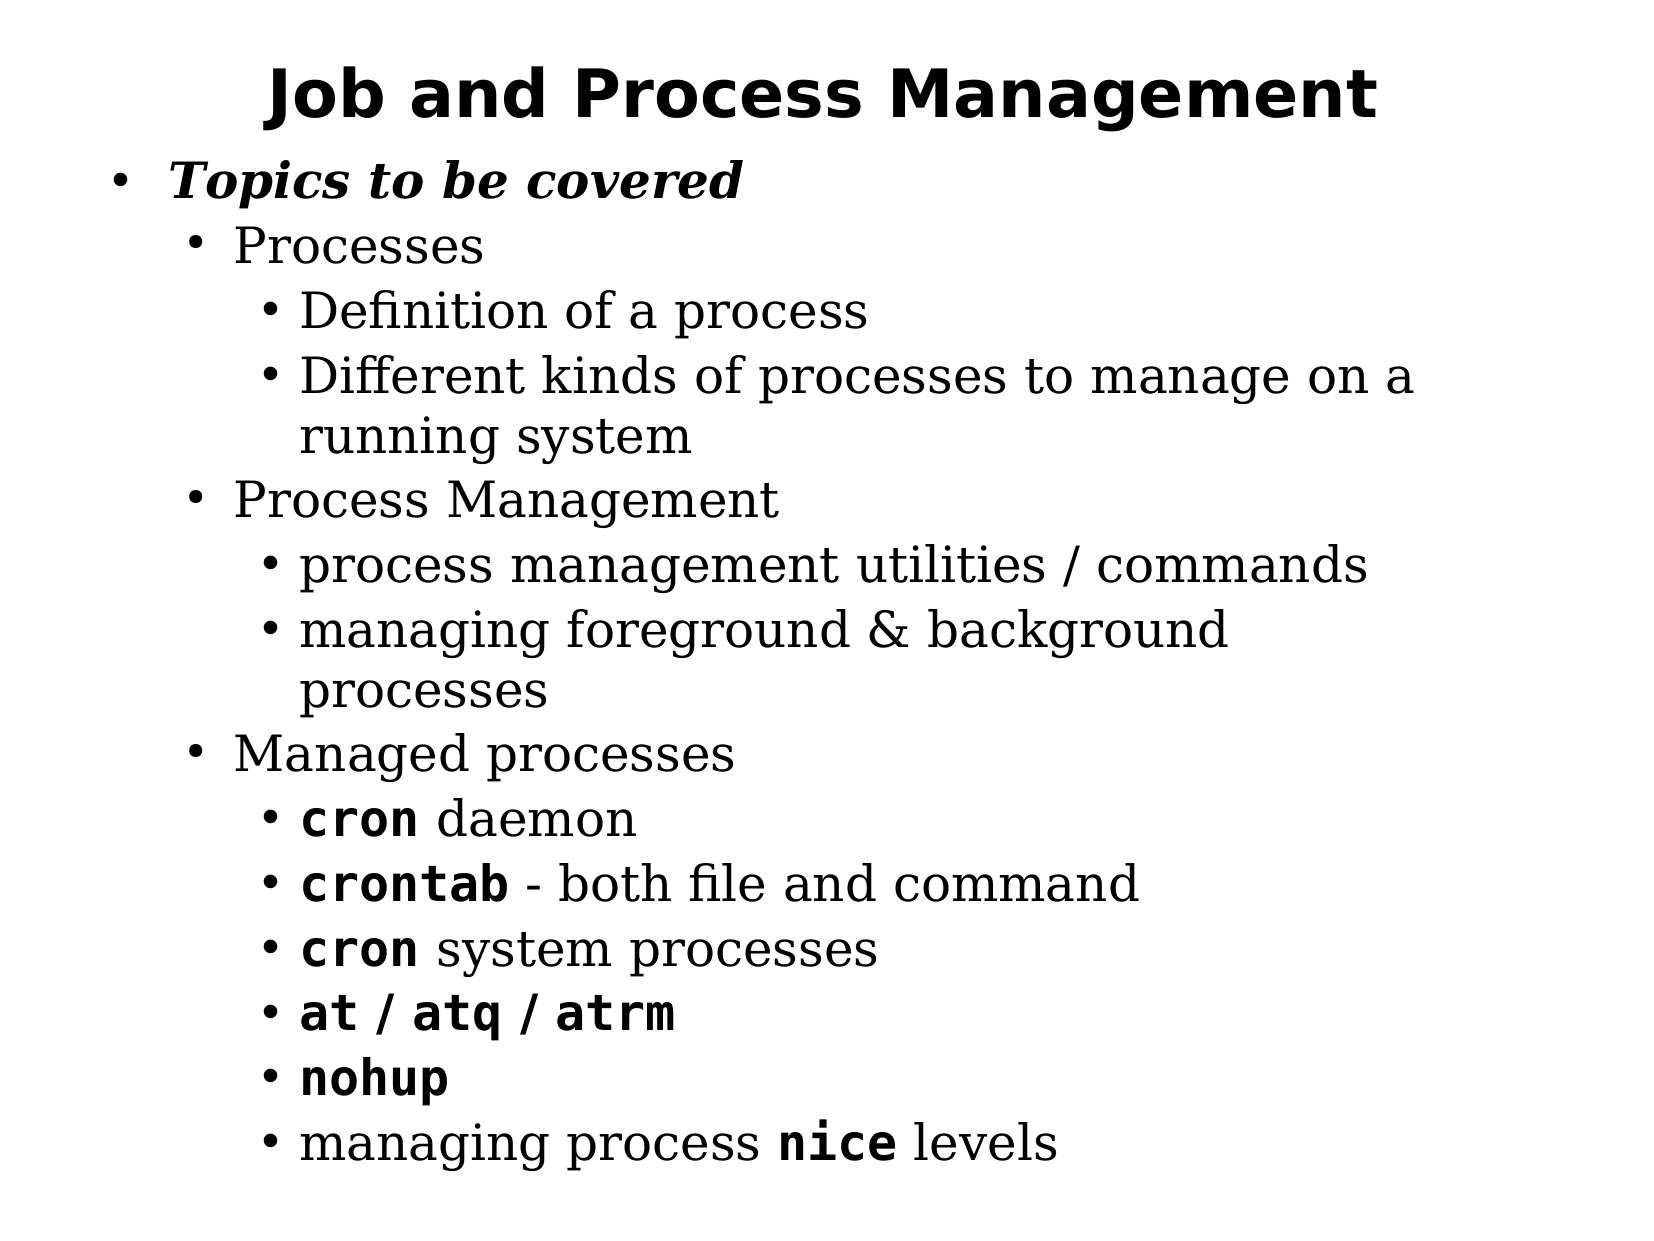

# Job and Process Management
Topics to be covered
Processes
Definition of a process
Different kinds of processes to manage on a running system
Process Management
process management utilities / commands
managing foreground & background processes
Managed processes
cron daemon
crontab - both file and command
cron system processes
at / atq / atrm
nohup
managing process nice levels